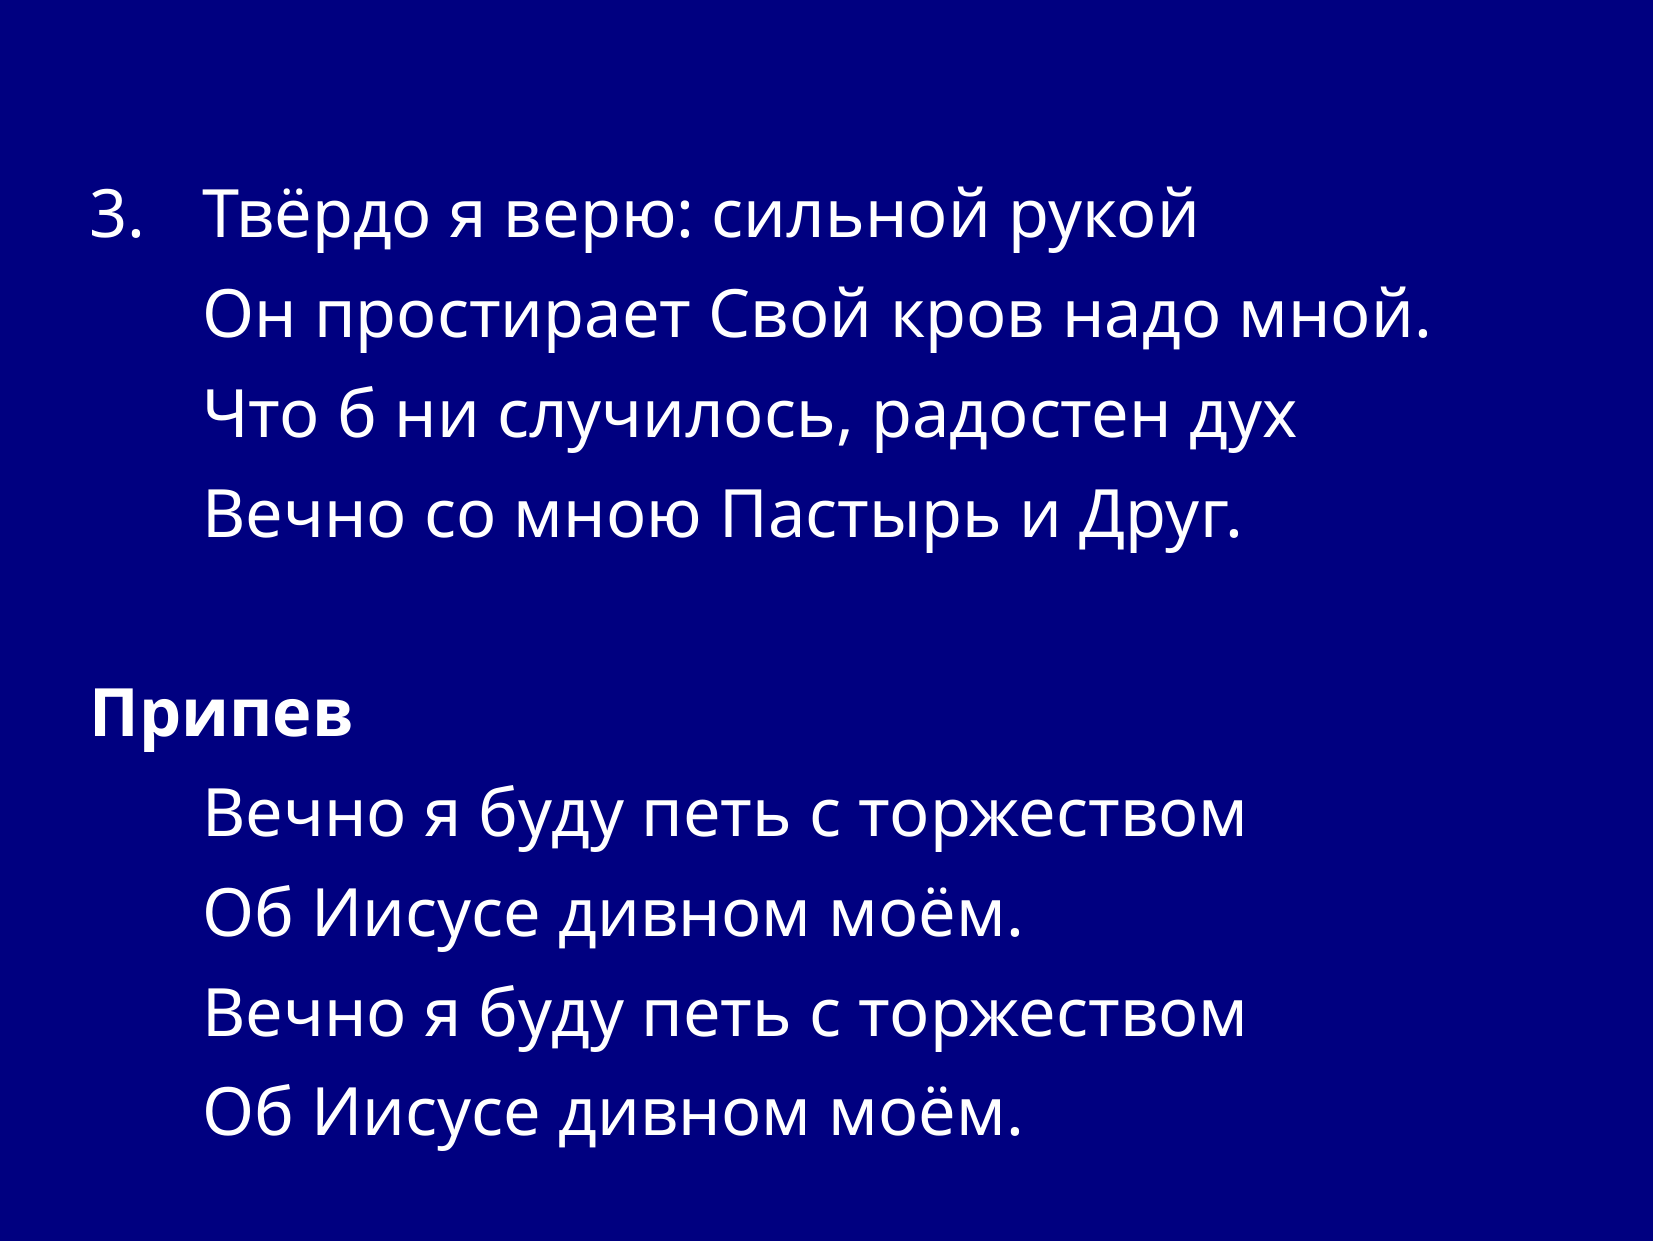

3.	Твёрдо я верю: сильной рукой
	Он простирает Свой кров надо мной.
	Что б ни случилось, радостен дух
	Вечно со мною Пастырь и Друг.
Припев
	Вечно я буду петь с торжеством
	Об Иисусе дивном моём.
	Вечно я буду петь с торжеством
	Об Иисусе дивном моём.